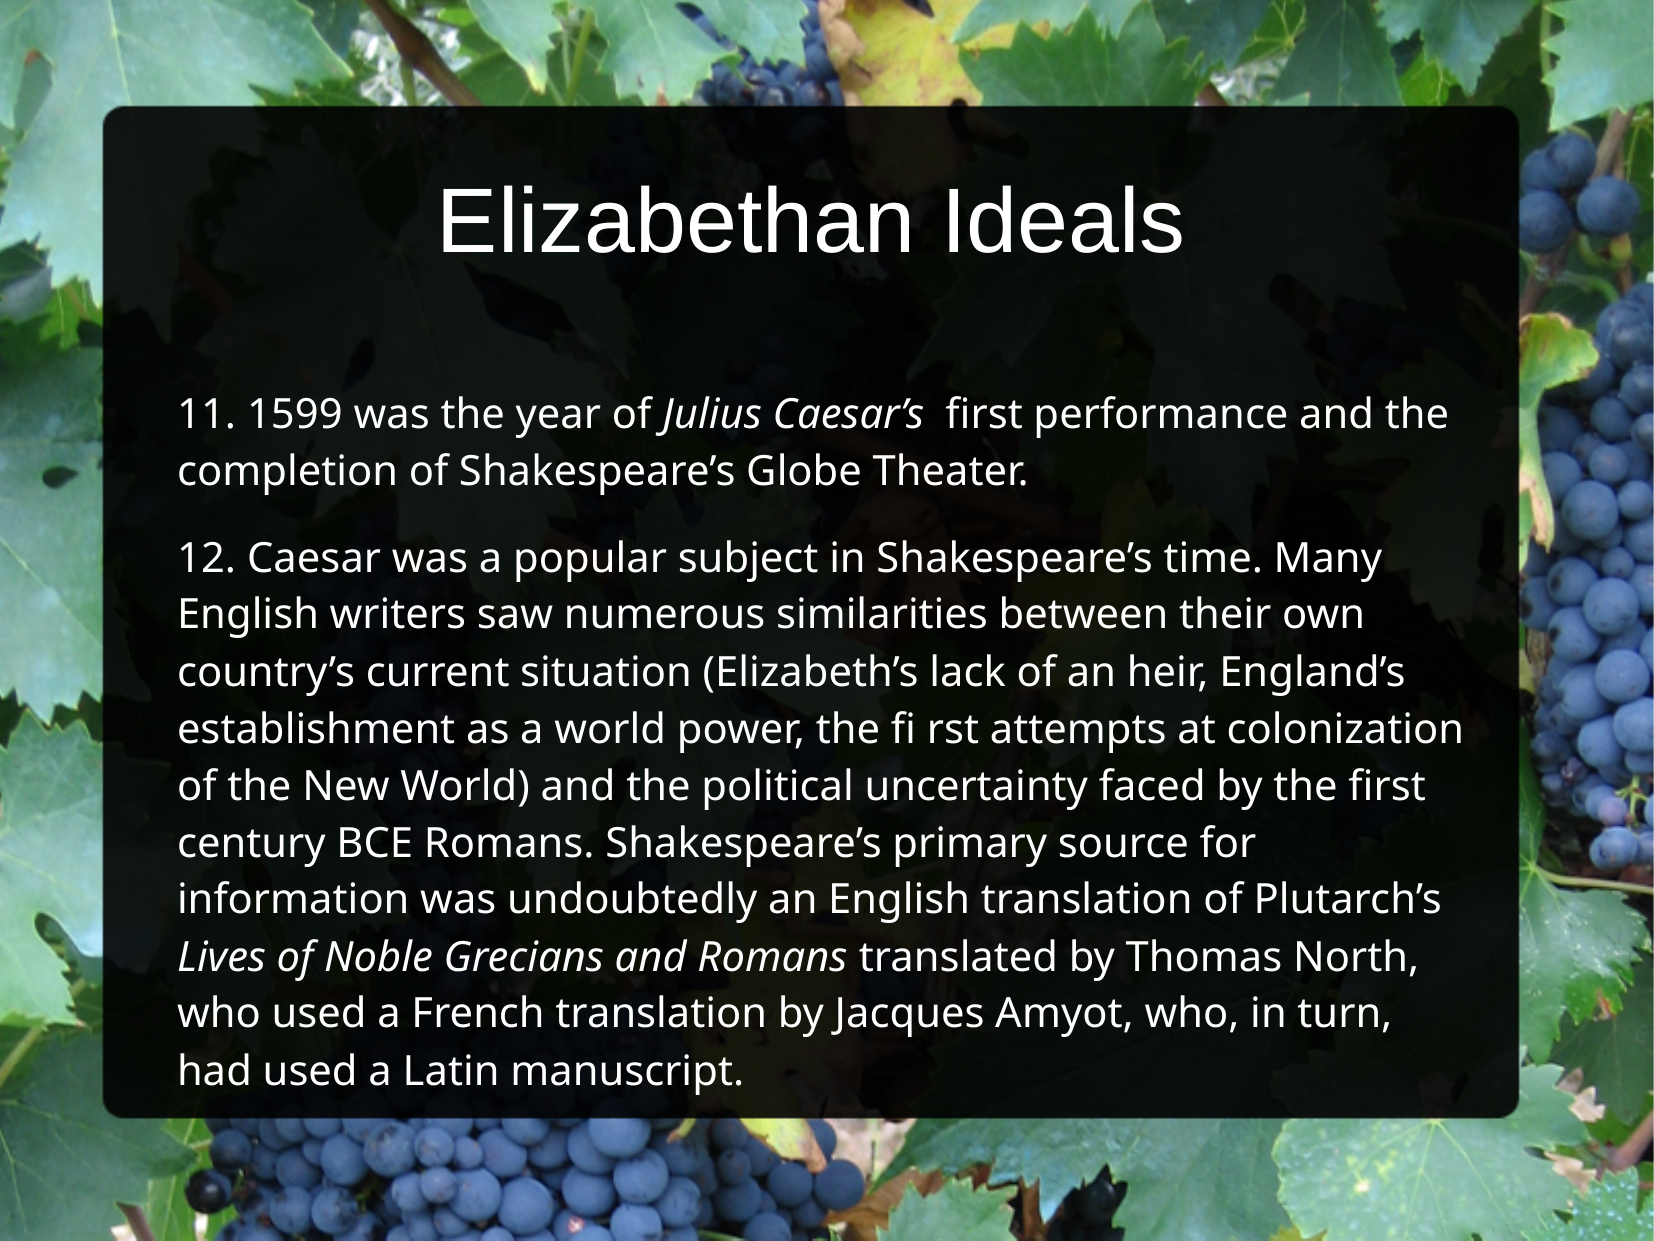

# Elizabethan Ideals
11. 1599 was the year of Julius Caesar’s first performance and the completion of Shakespeare’s Globe Theater.
12. Caesar was a popular subject in Shakespeare’s time. Many English writers saw numerous similarities between their own country’s current situation (Elizabeth’s lack of an heir, England’s establishment as a world power, the fi rst attempts at colonization of the New World) and the political uncertainty faced by the first century BCE Romans. Shakespeare’s primary source for information was undoubtedly an English translation of Plutarch’s Lives of Noble Grecians and Romans translated by Thomas North, who used a French translation by Jacques Amyot, who, in turn, had used a Latin manuscript.